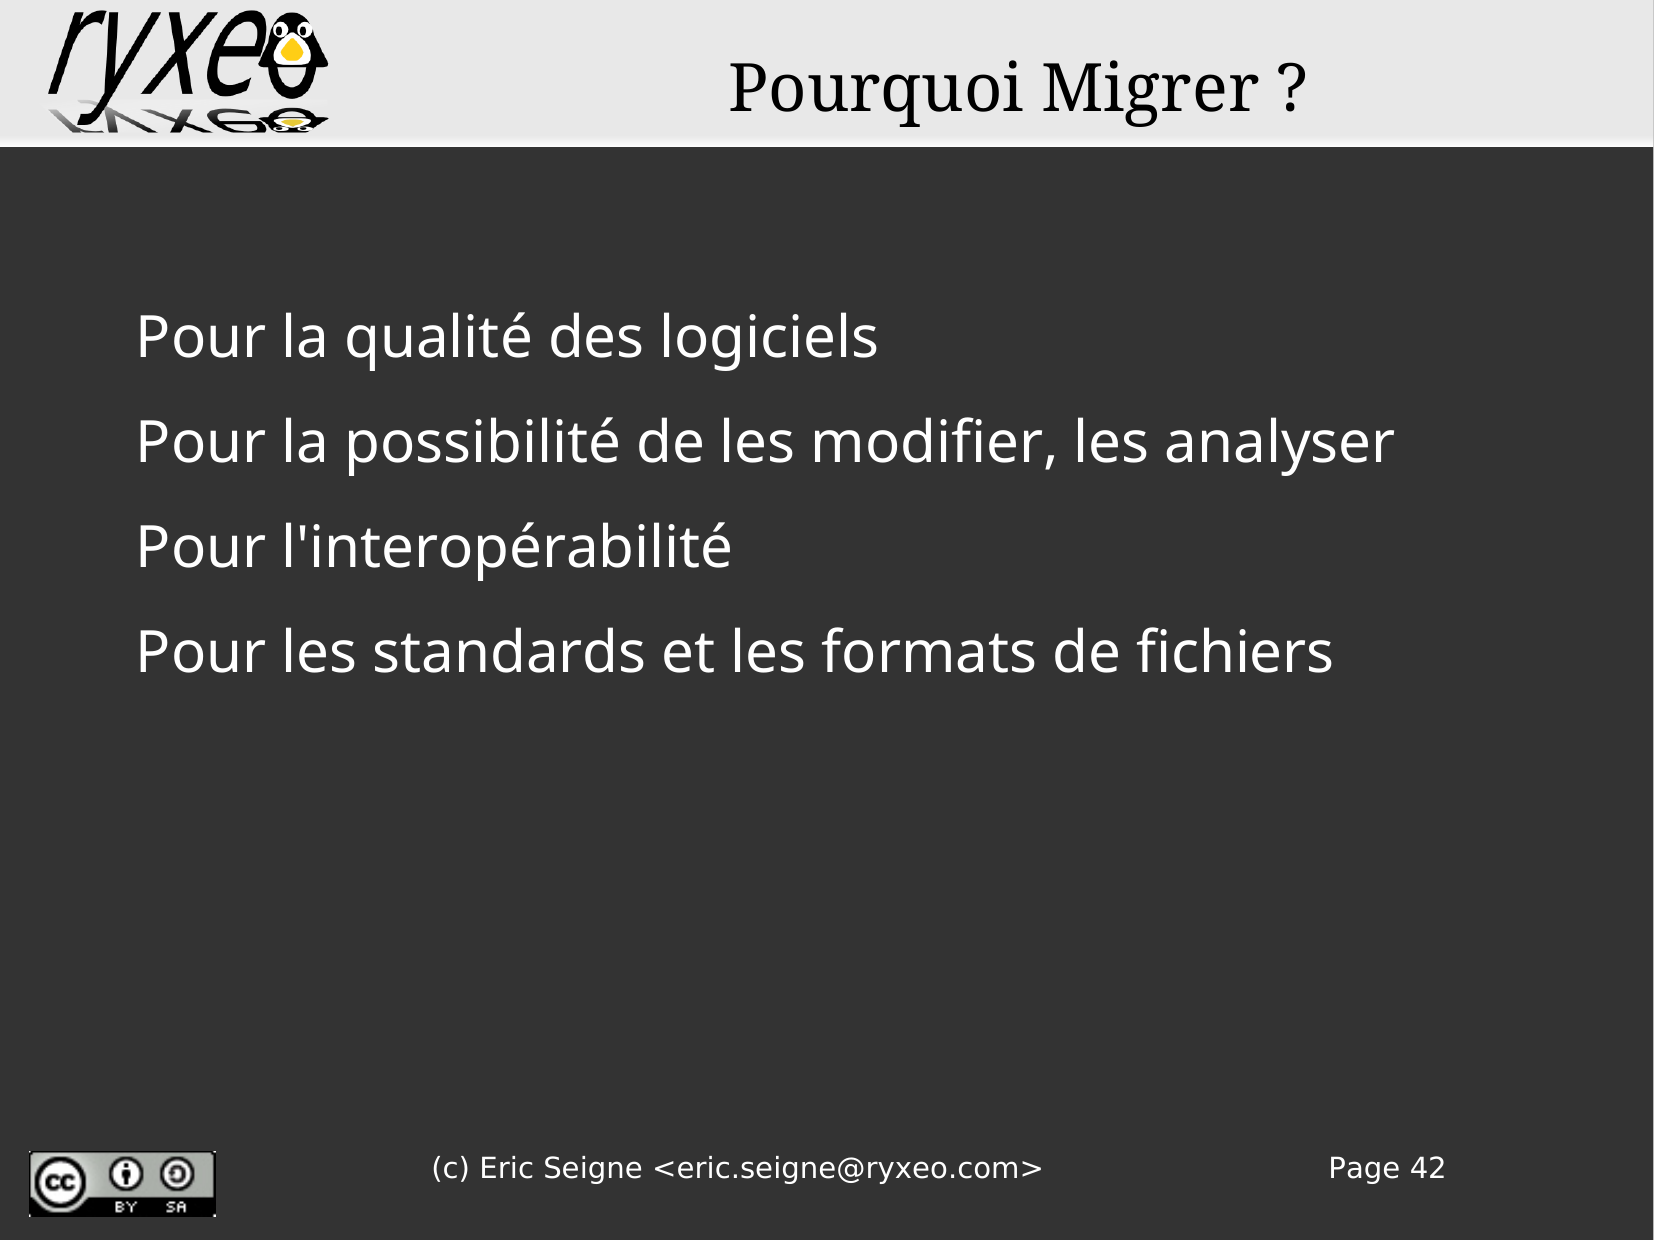

# Pourquoi Migrer ?
Pour la qualité des logiciels
Pour la possibilité de les modifier, les analyser
Pour l'interopérabilité
Pour les standards et les formats de fichiers
Toto le héro
42